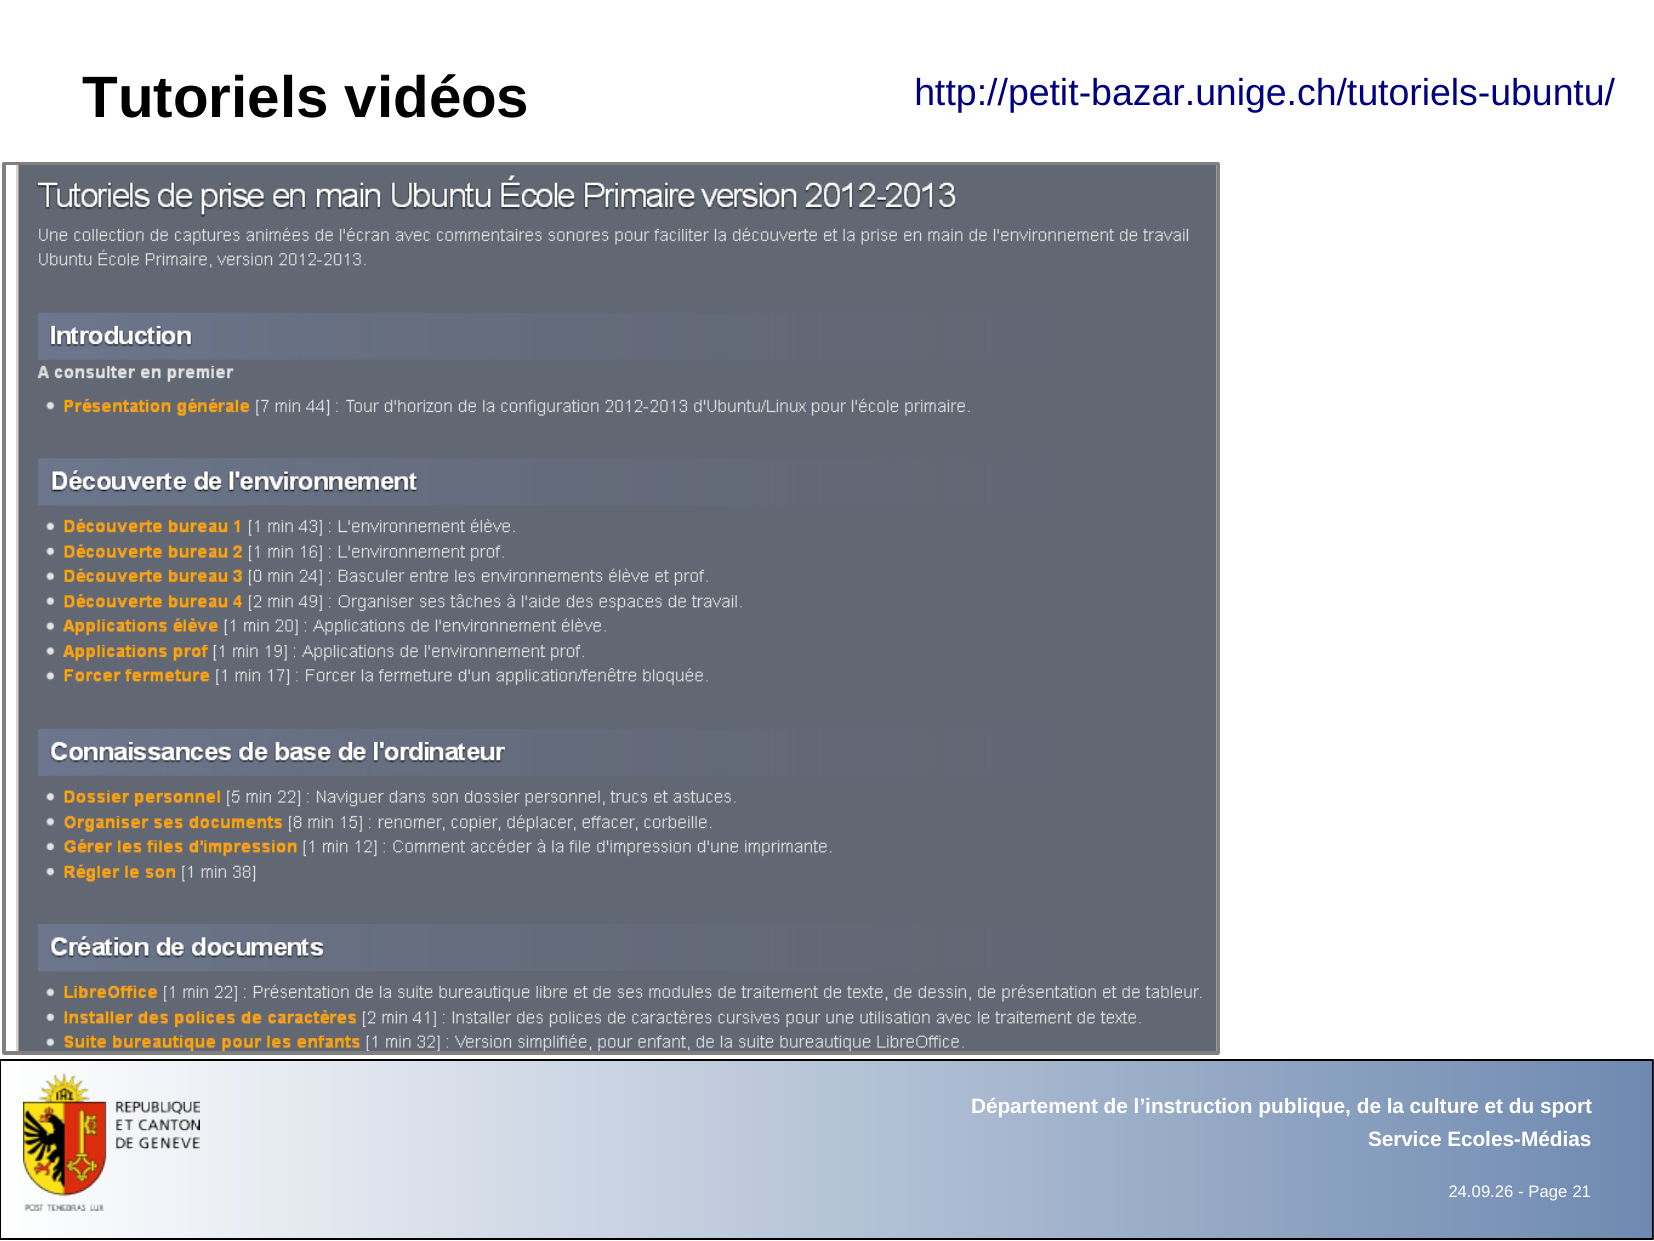

# Tutoriels vidéos
http://petit-bazar.unige.ch/tutoriels-ubuntu/
Département
Nom du service ou office